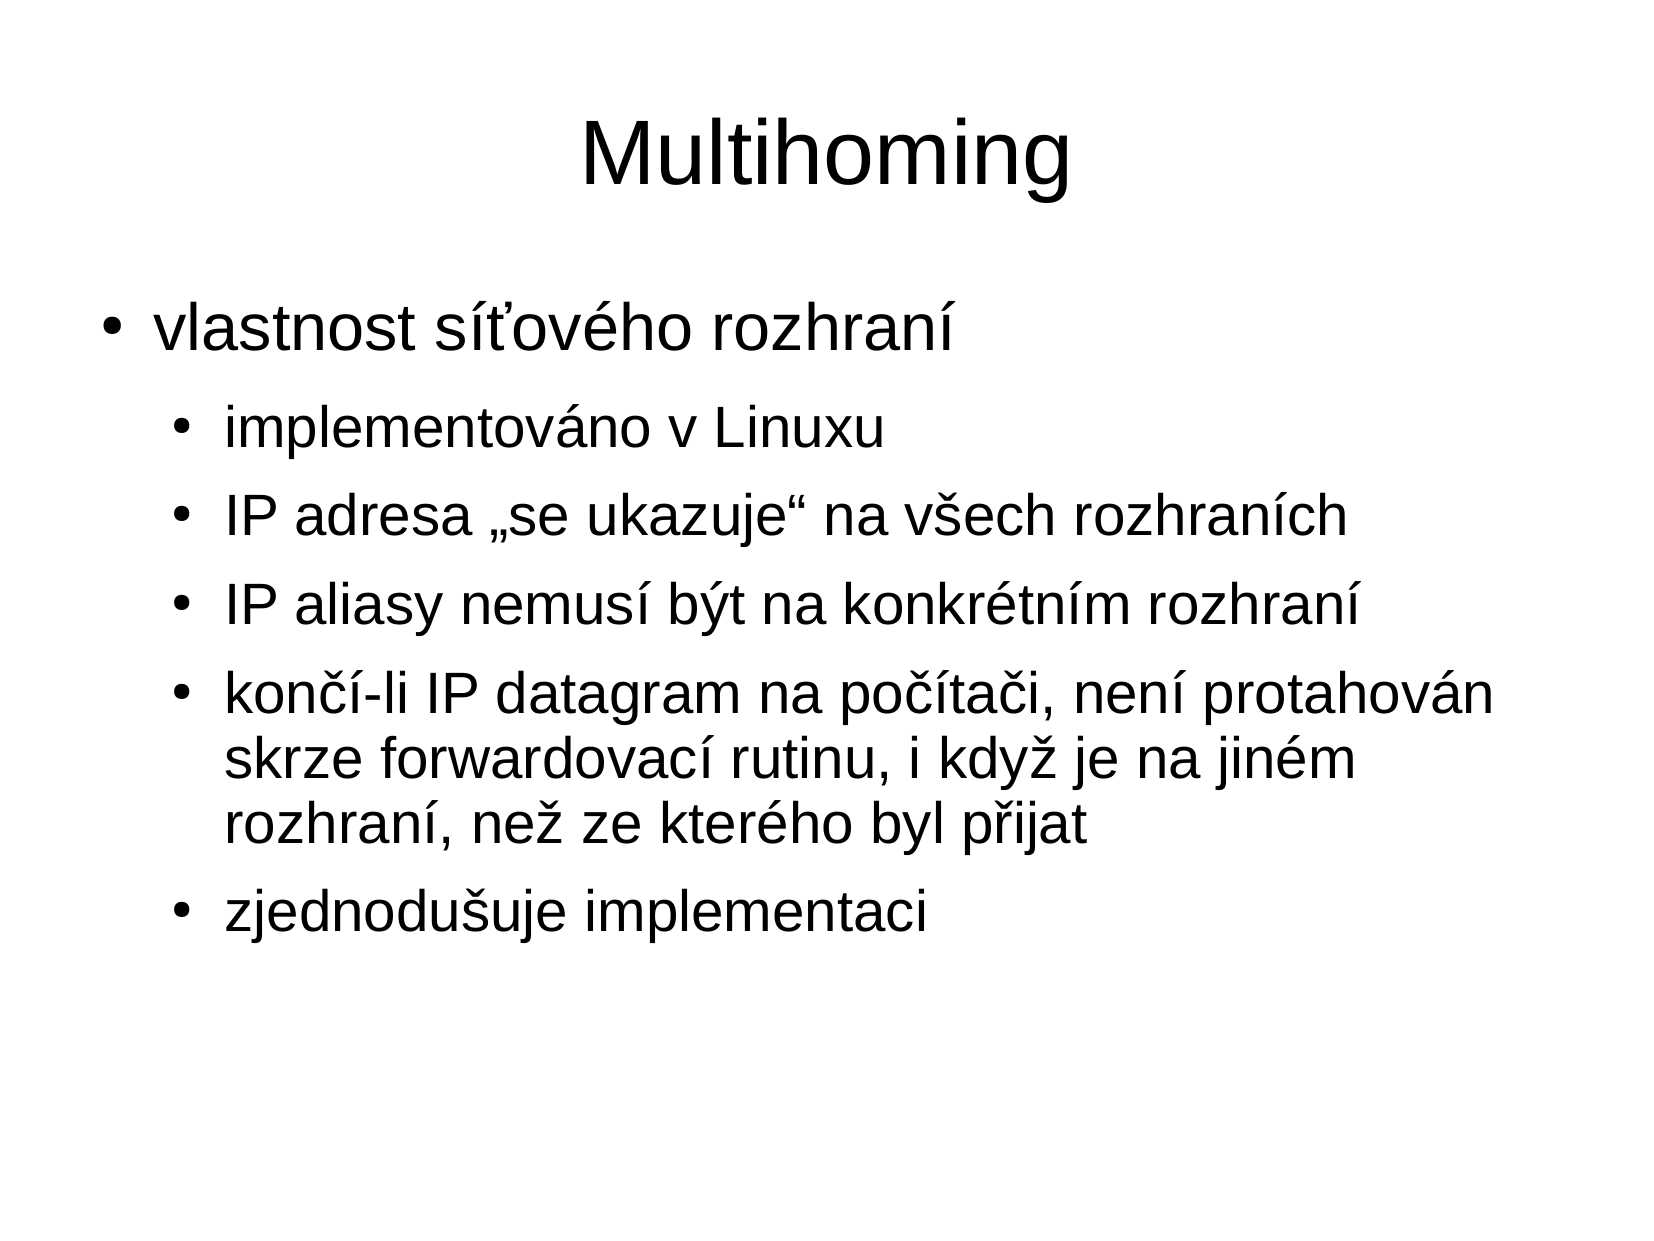

# Multihoming
vlastnost síťového rozhraní
implementováno v Linuxu
IP adresa „se ukazuje“ na všech rozhraních
IP aliasy nemusí být na konkrétním rozhraní
končí-li IP datagram na počítači, není protahován skrze forwardovací rutinu, i když je na jiném rozhraní, než ze kterého byl přijat
zjednodušuje implementaci